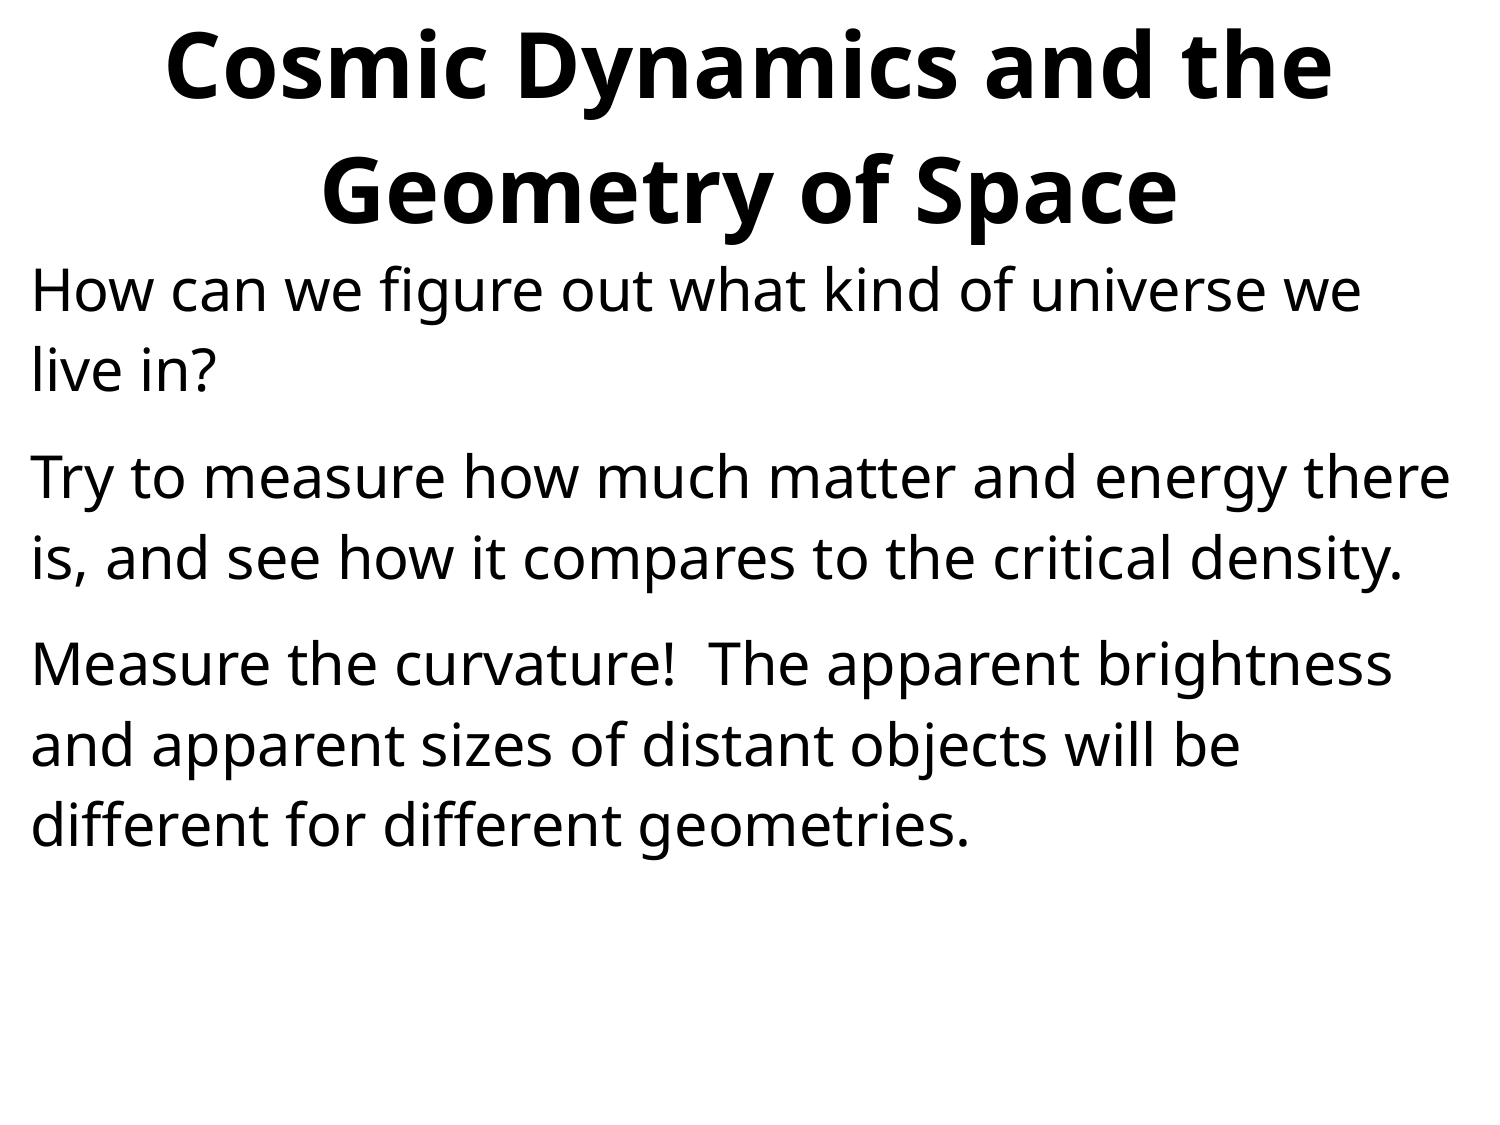

# Cosmic Dynamics and the Geometry of Space
How can we figure out what kind of universe we live in?
Try to measure how much matter and energy there is, and see how it compares to the critical density.
Measure the curvature! The apparent brightness and apparent sizes of distant objects will be different for different geometries.